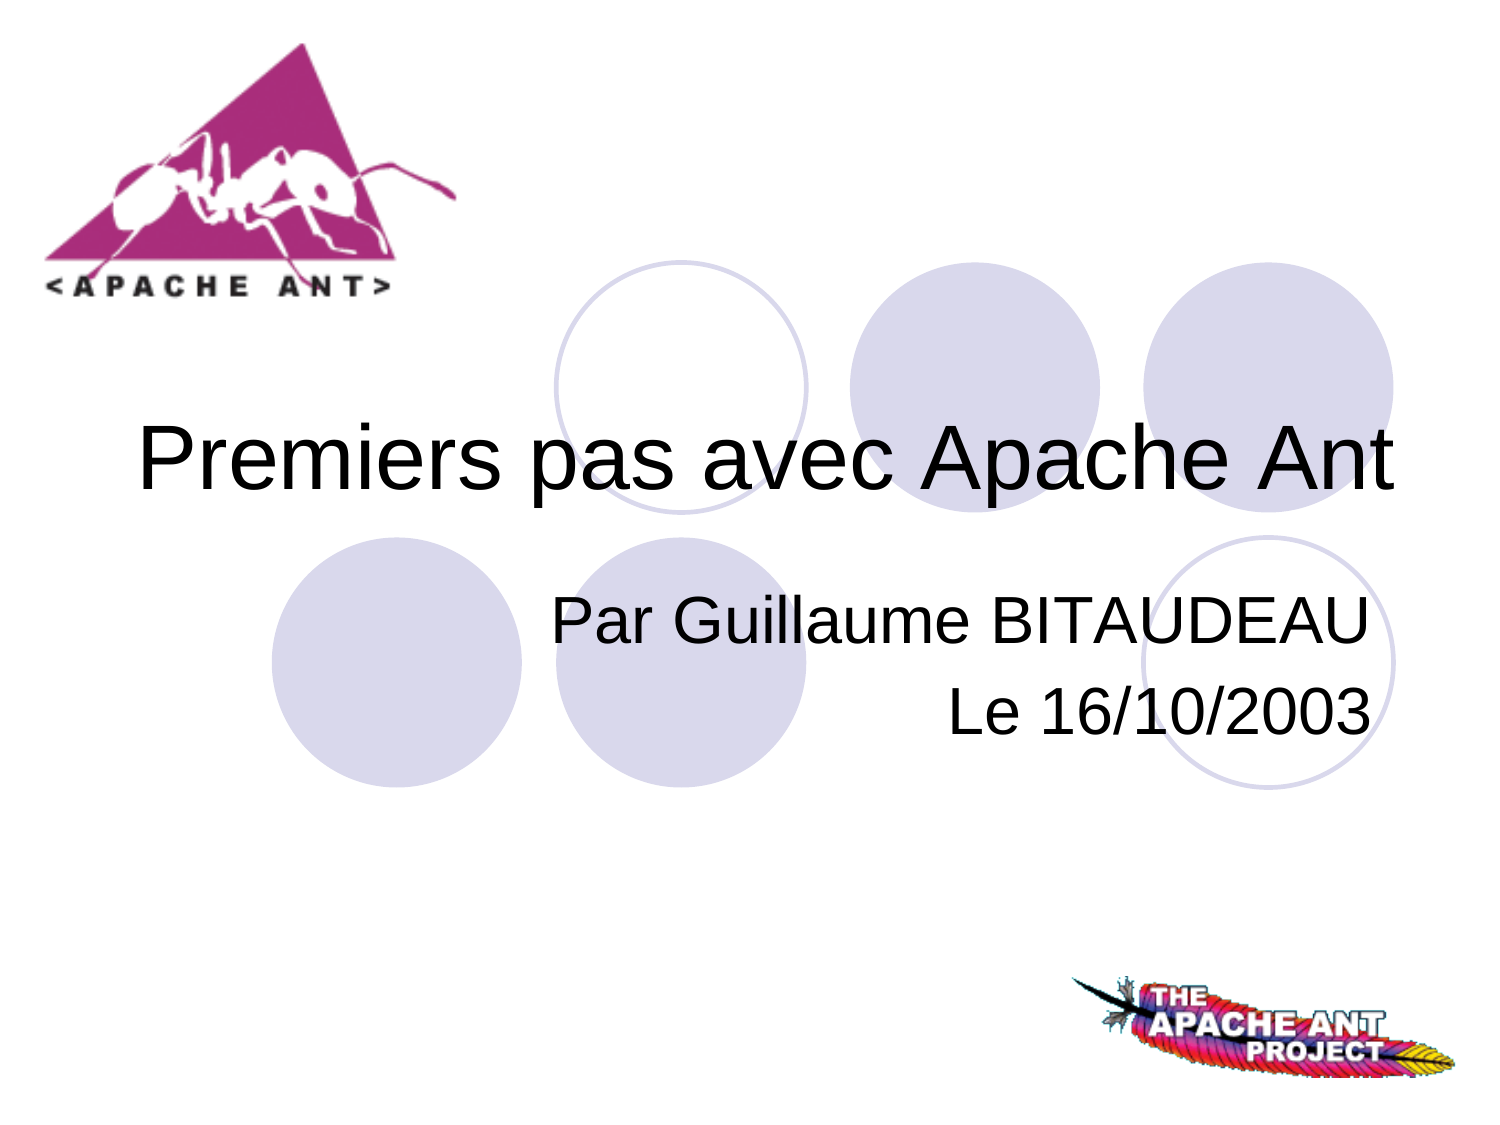

# Premiers pas avec Apache Ant
Par Guillaume BITAUDEAU
Le 16/10/2003